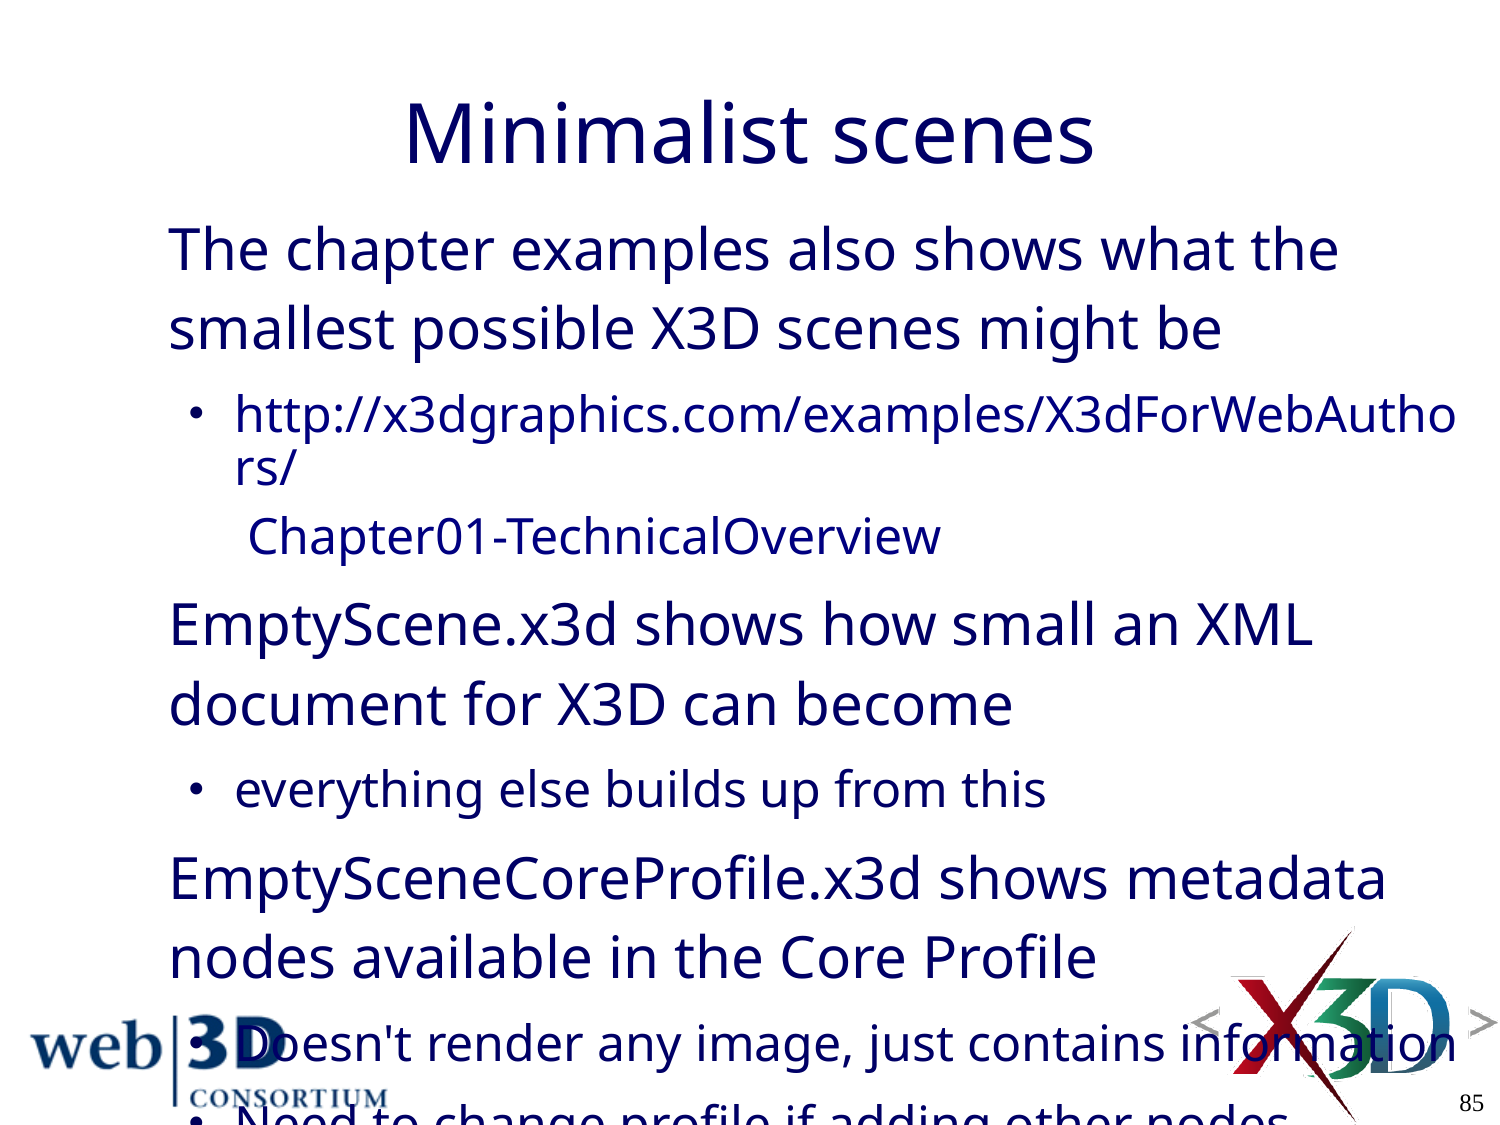

# Minimalist scenes
The chapter examples also shows what the smallest possible X3D scenes might be
http://x3dgraphics.com/examples/X3dForWebAuthors/ Chapter01-TechnicalOverview
EmptyScene.x3d shows how small an XML document for X3D can become
everything else builds up from this
EmptySceneCoreProfile.x3d shows metadata nodes available in the Core Profile
Doesn't render any image, just contains information
Need to change profile if adding other nodes